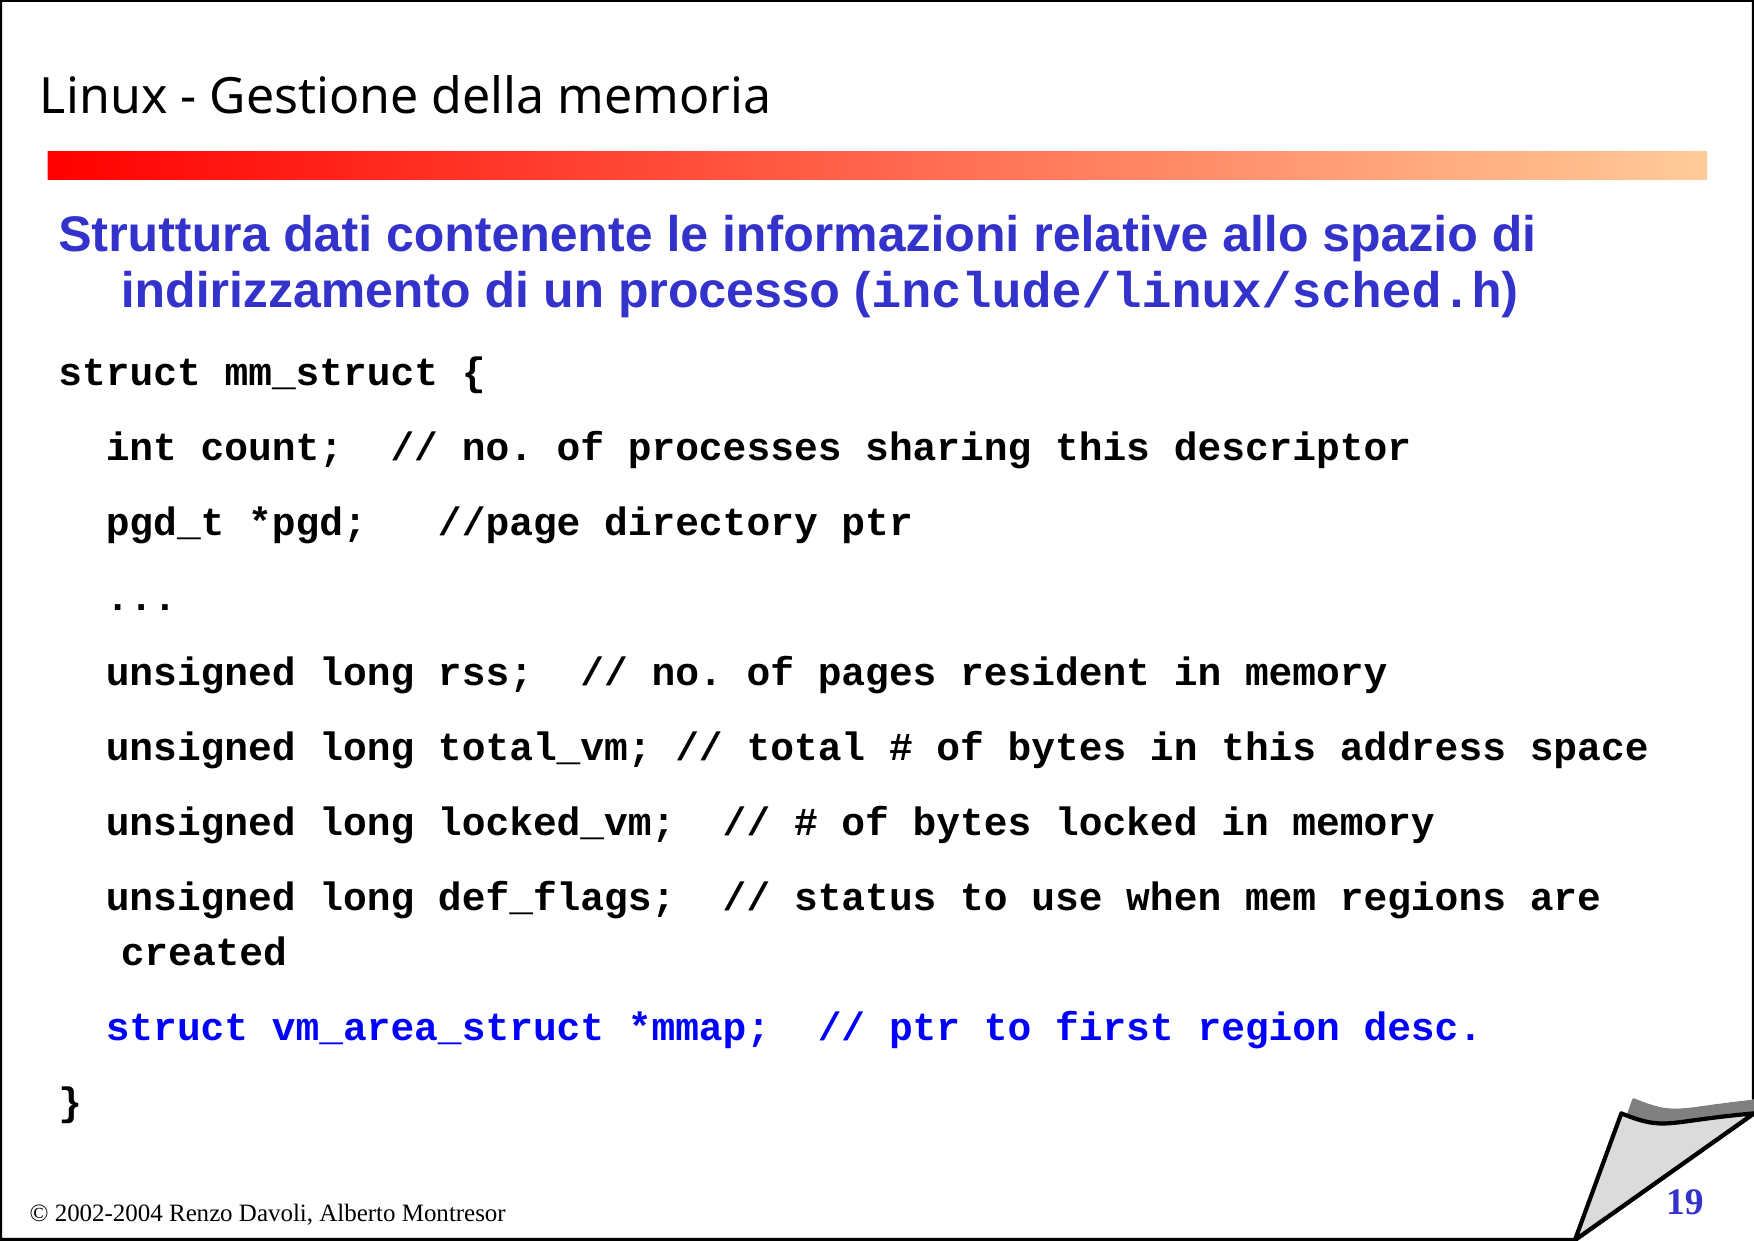

# Linux - Gestione della memoria
Struttura dati contenente le informazioni relative allo spazio di indirizzamento di un processo (include/linux/sched.h)
struct mm_struct {
 int count; // no. of processes sharing this descriptor
 pgd_t *pgd; //page directory ptr
 ...
 unsigned long rss; // no. of pages resident in memory
 unsigned long total_vm; // total # of bytes in this address space
 unsigned long locked_vm; // # of bytes locked in memory
 unsigned long def_flags; // status to use when mem regions are created
 struct vm_area_struct *mmap; // ptr to first region desc.
}